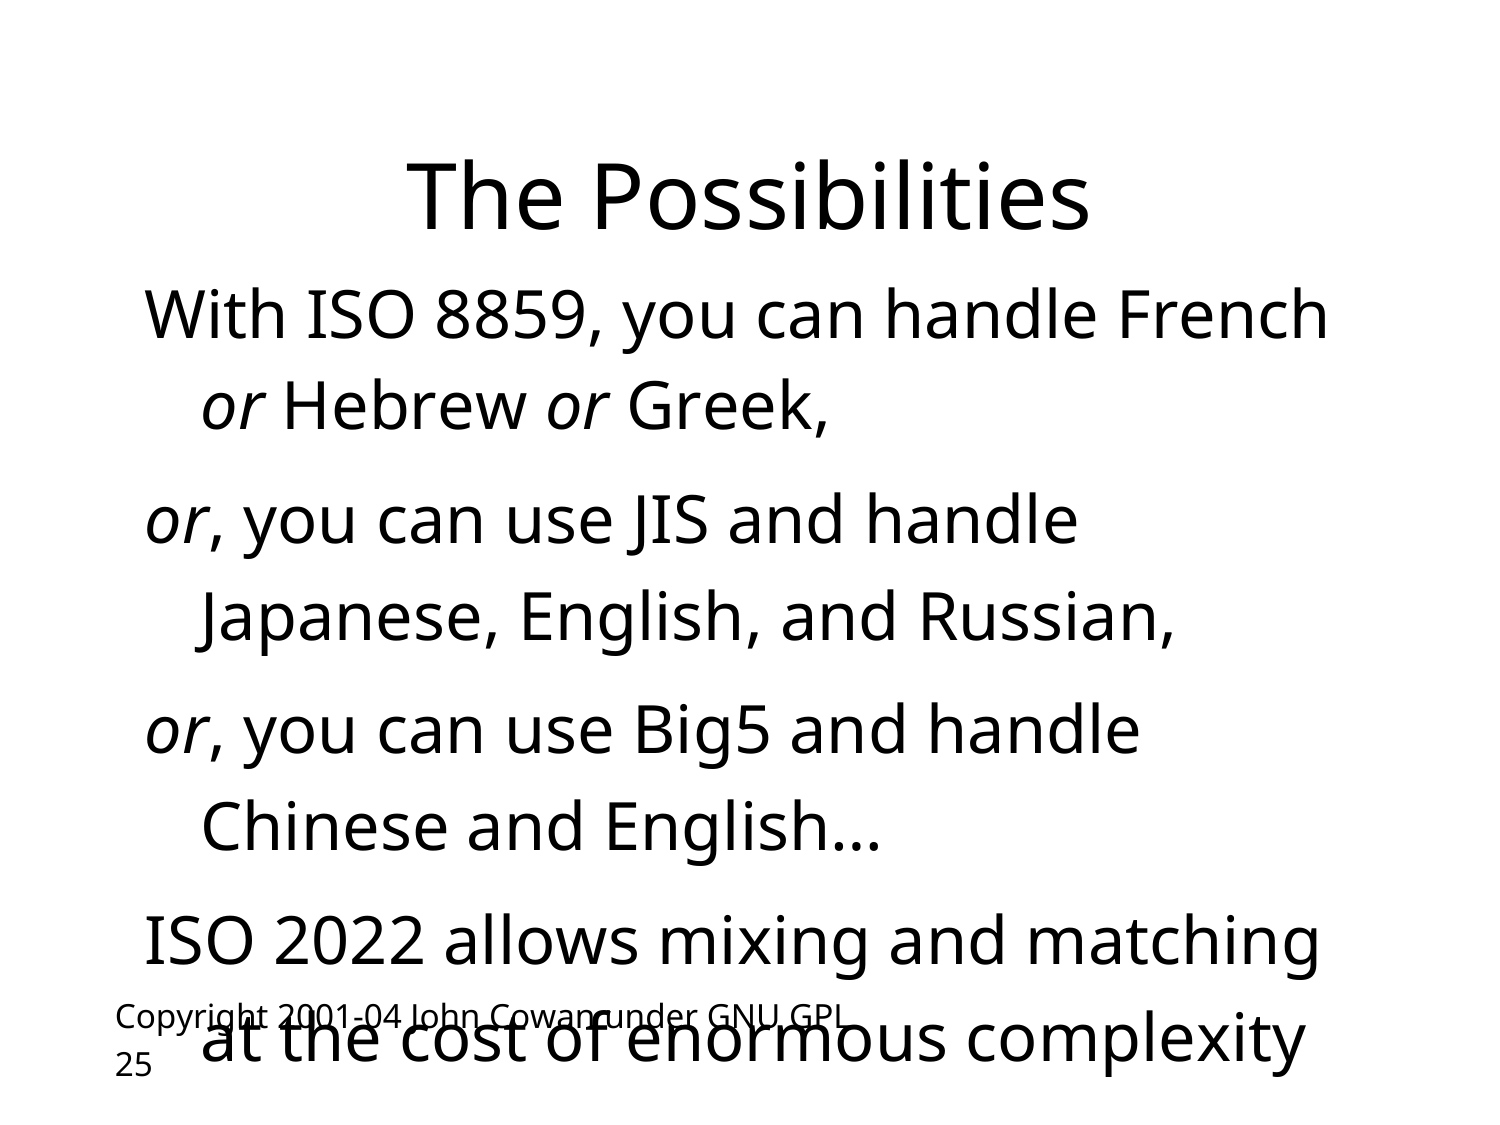

# The Possibilities
With ISO 8859, you can handle French or Hebrew or Greek,
or, you can use JIS and handle Japanese, English, and Russian,
or, you can use Big5 and handle Chinese and English…
ISO 2022 allows mixing and matching at the cost of enormous complexity